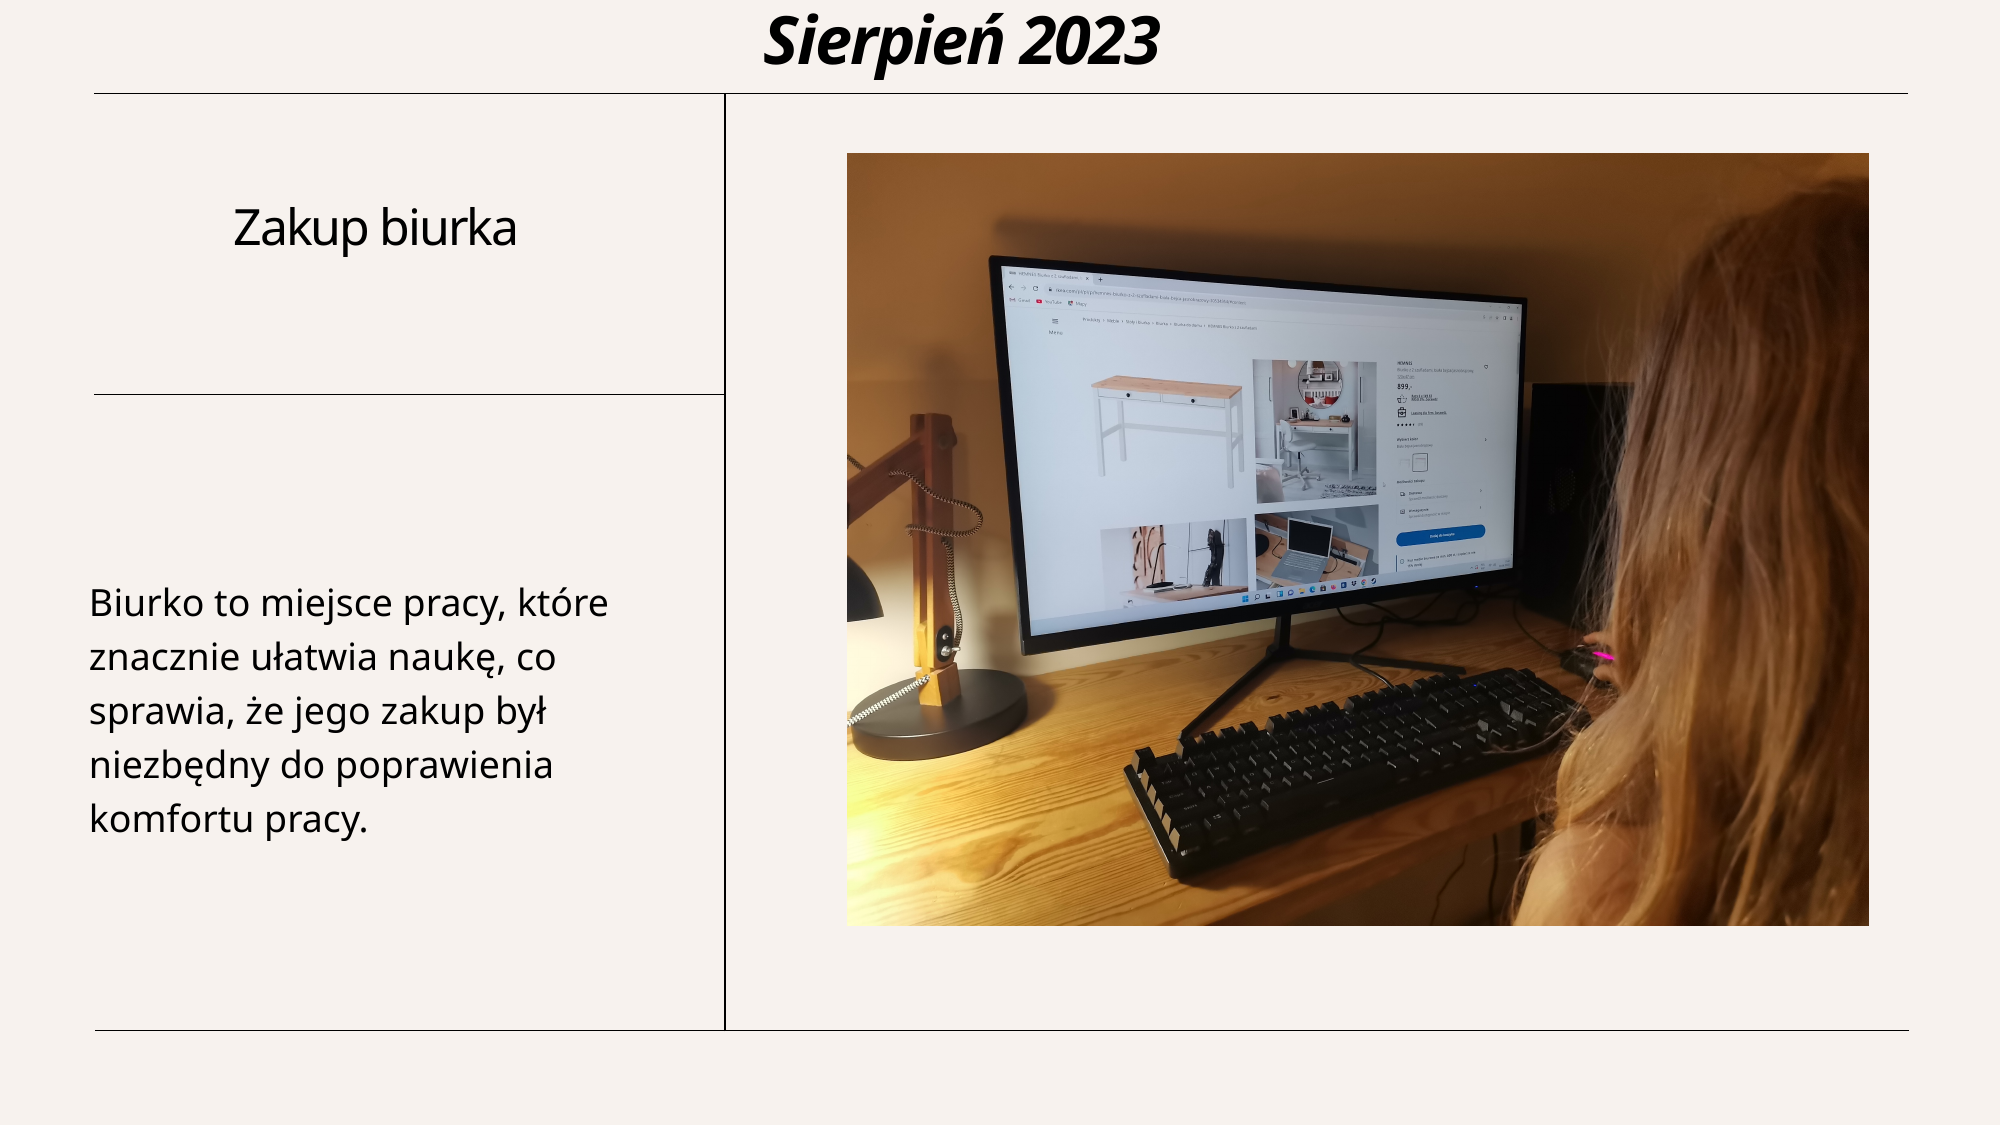

# Sierpień 2023
Zakup biurka
Biurko to miejsce pracy, które znacznie ułatwia naukę, co sprawia, że jego zakup był niezbędny do poprawienia komfortu pracy.